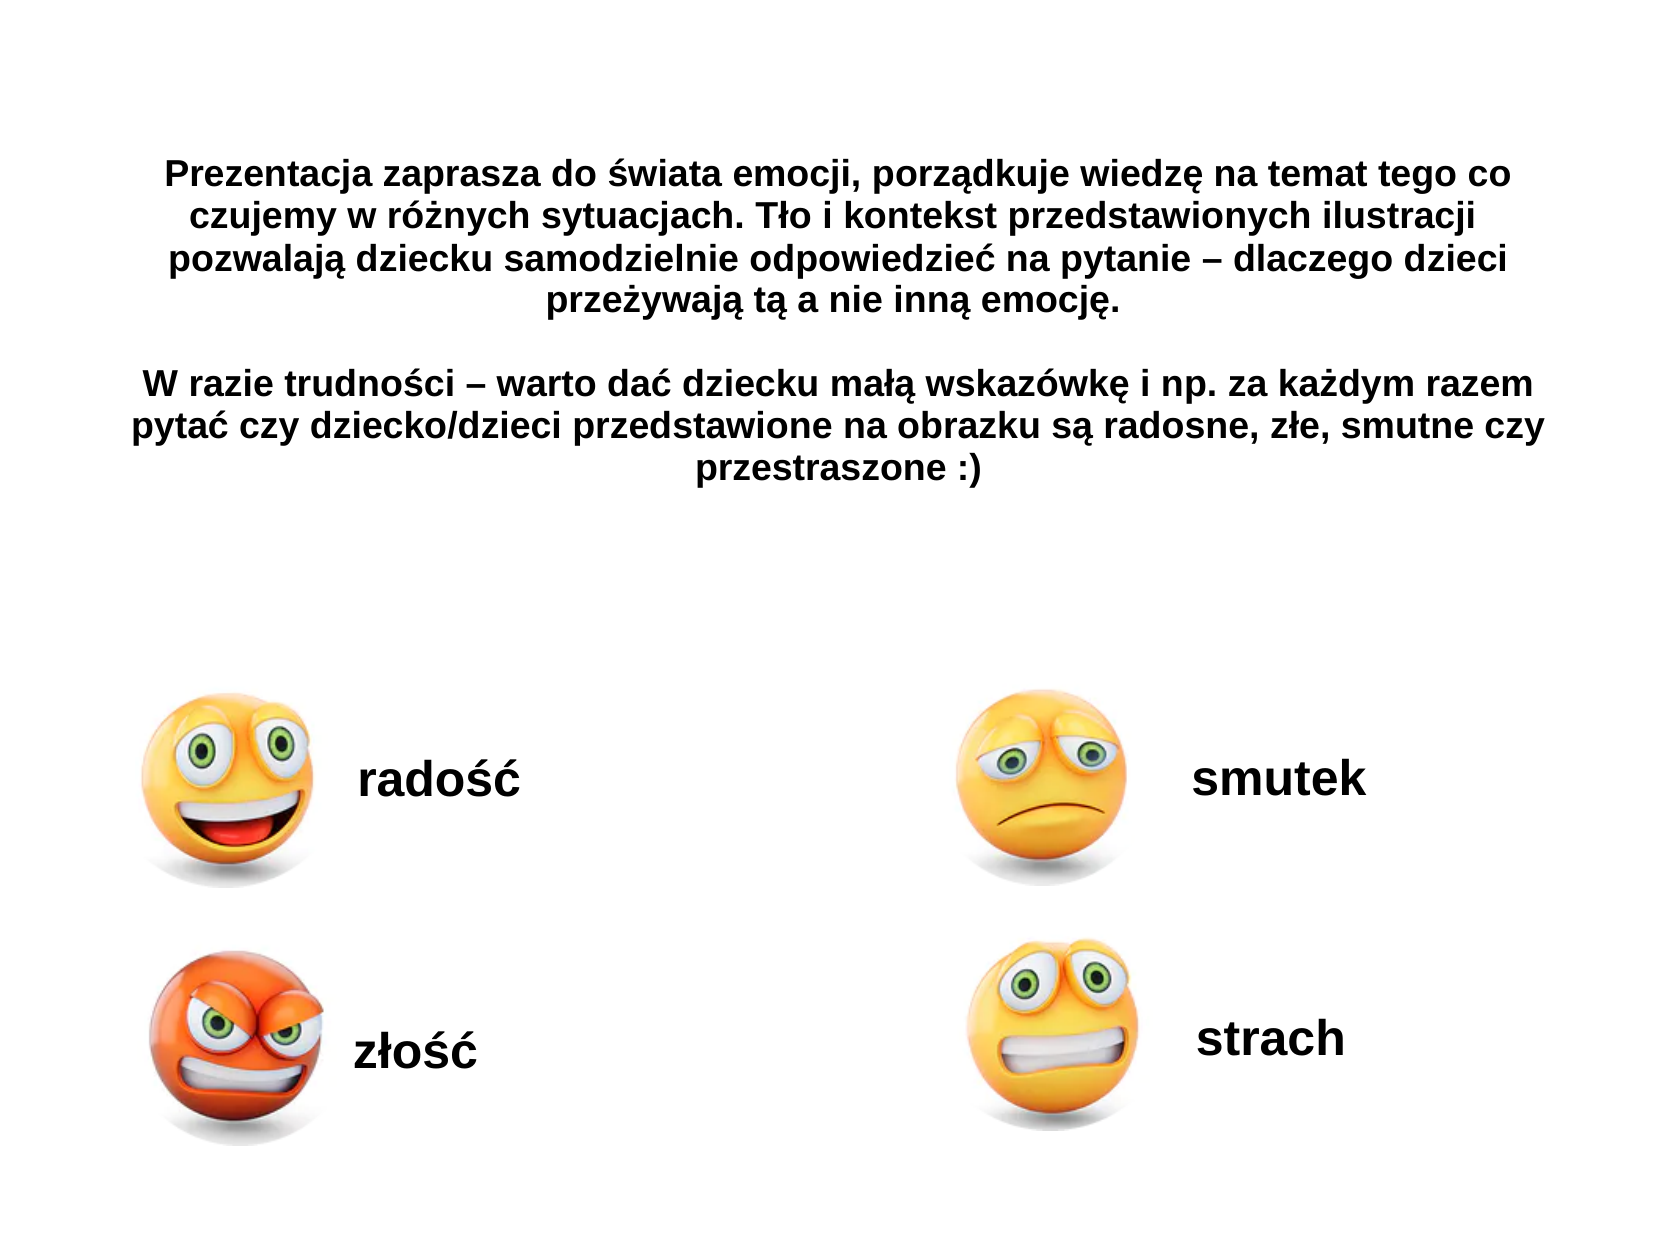

Prezentacja zaprasza do świata emocji, porządkuje wiedzę na temat tego co czujemy w różnych sytuacjach. Tło i kontekst przedstawionych ilustracji pozwalają dziecku samodzielnie odpowiedzieć na pytanie – dlaczego dzieci przeżywają tą a nie inną emocję.
W razie trudności – warto dać dziecku małą wskazówkę i np. za każdym razem pytać czy dziecko/dzieci przedstawione na obrazku są radosne, złe, smutne czy przestraszone :)
smutek
radość
strach
złość